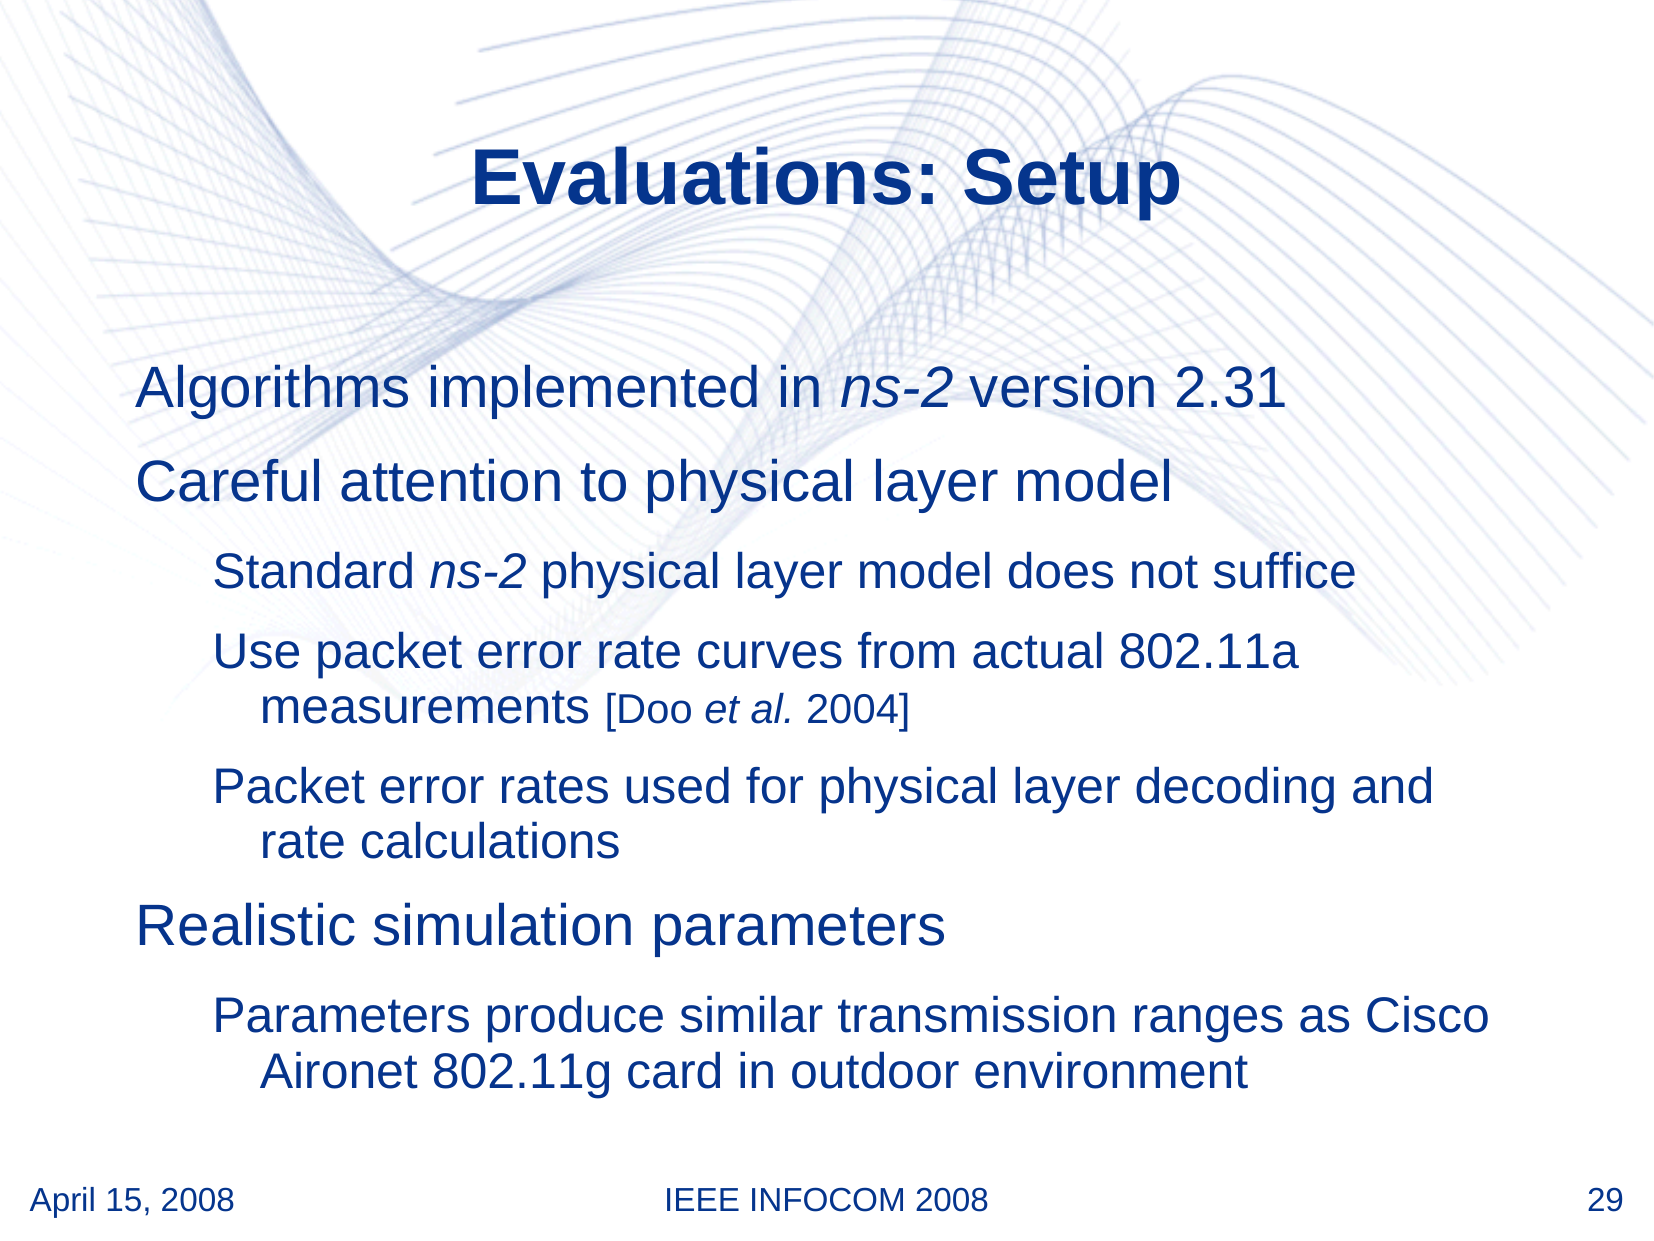

# Evaluations: Setup
Algorithms implemented in ns-2 version 2.31
Careful attention to physical layer model
Standard ns-2 physical layer model does not suffice
Use packet error rate curves from actual 802.11a measurements [Doo et al. 2004]
Packet error rates used for physical layer decoding and rate calculations
Realistic simulation parameters
Parameters produce similar transmission ranges as Cisco Aironet 802.11g card in outdoor environment
April 15, 2008
IEEE INFOCOM 2008
29